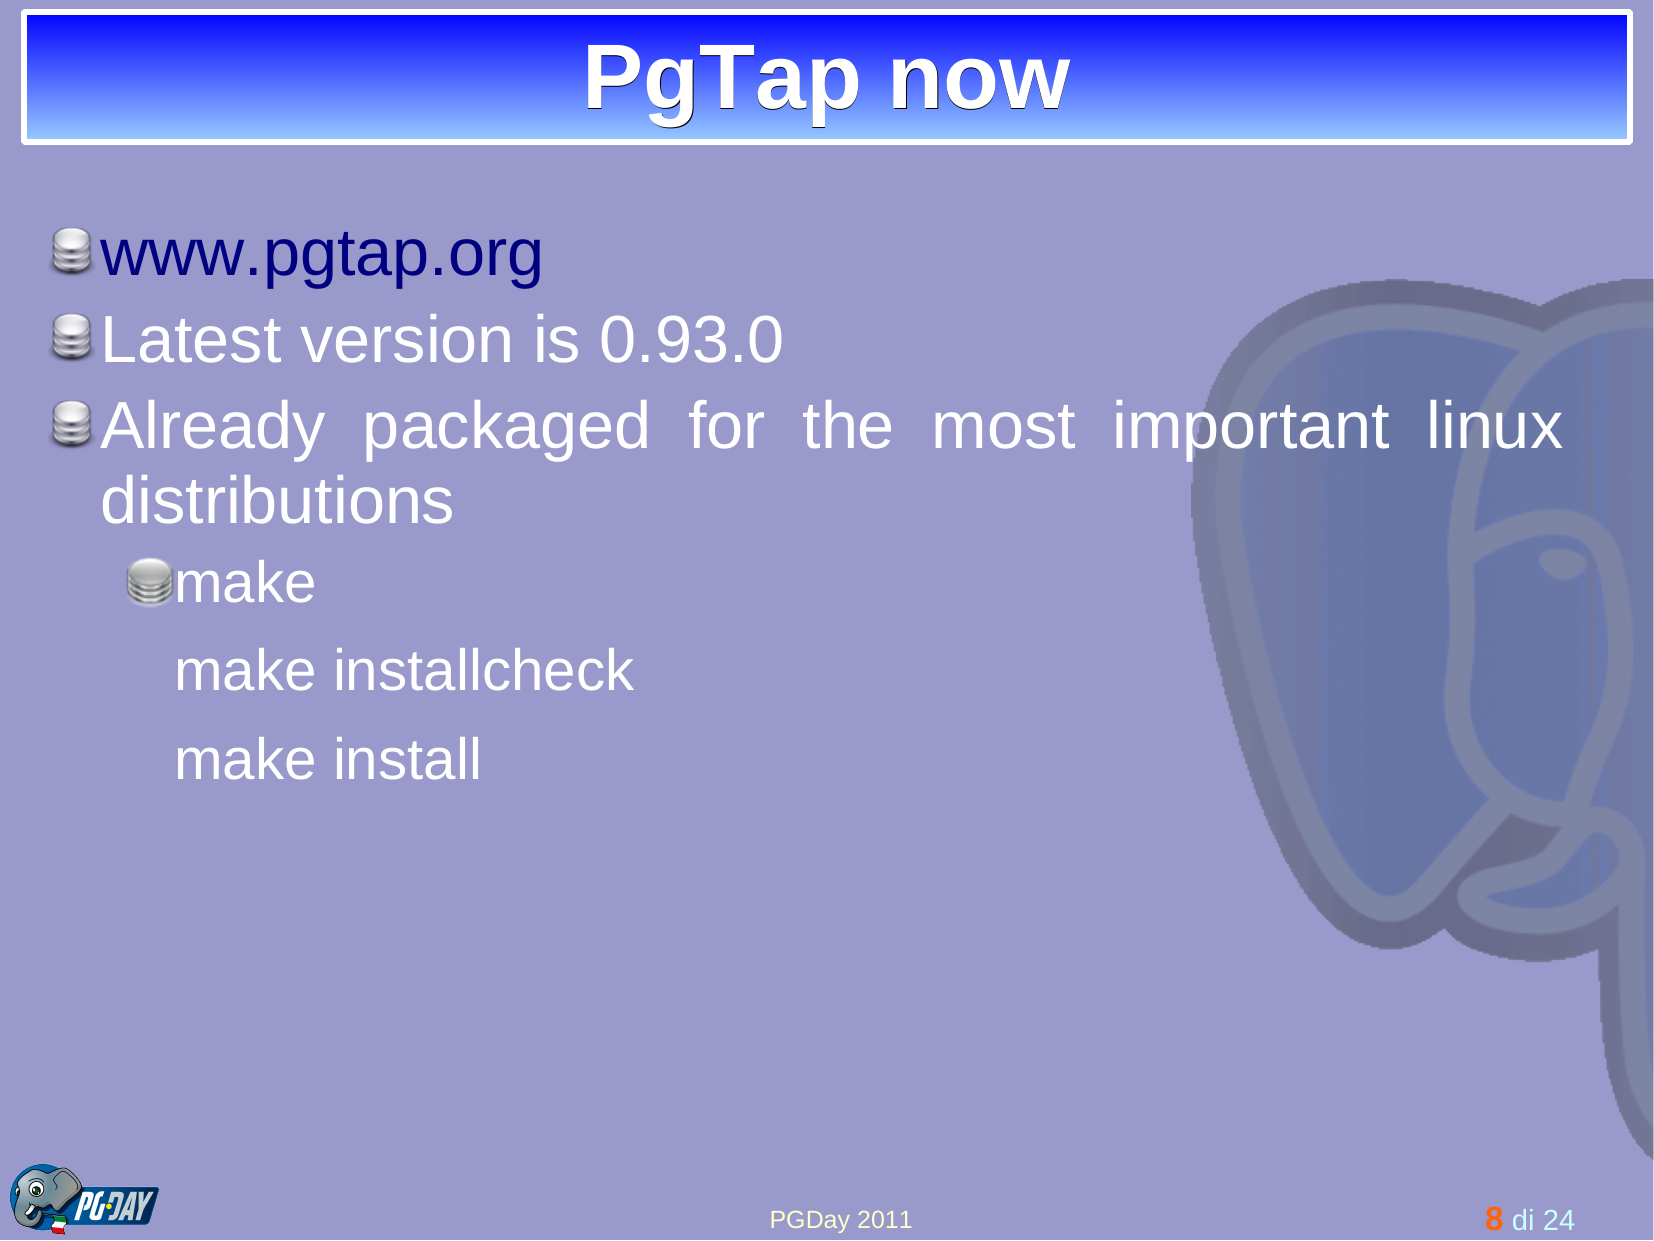

# PgTap now
www.pgtap.org
Latest version is 0.93.0
Already packaged for the most important linux distributions
make
make installcheck
make install